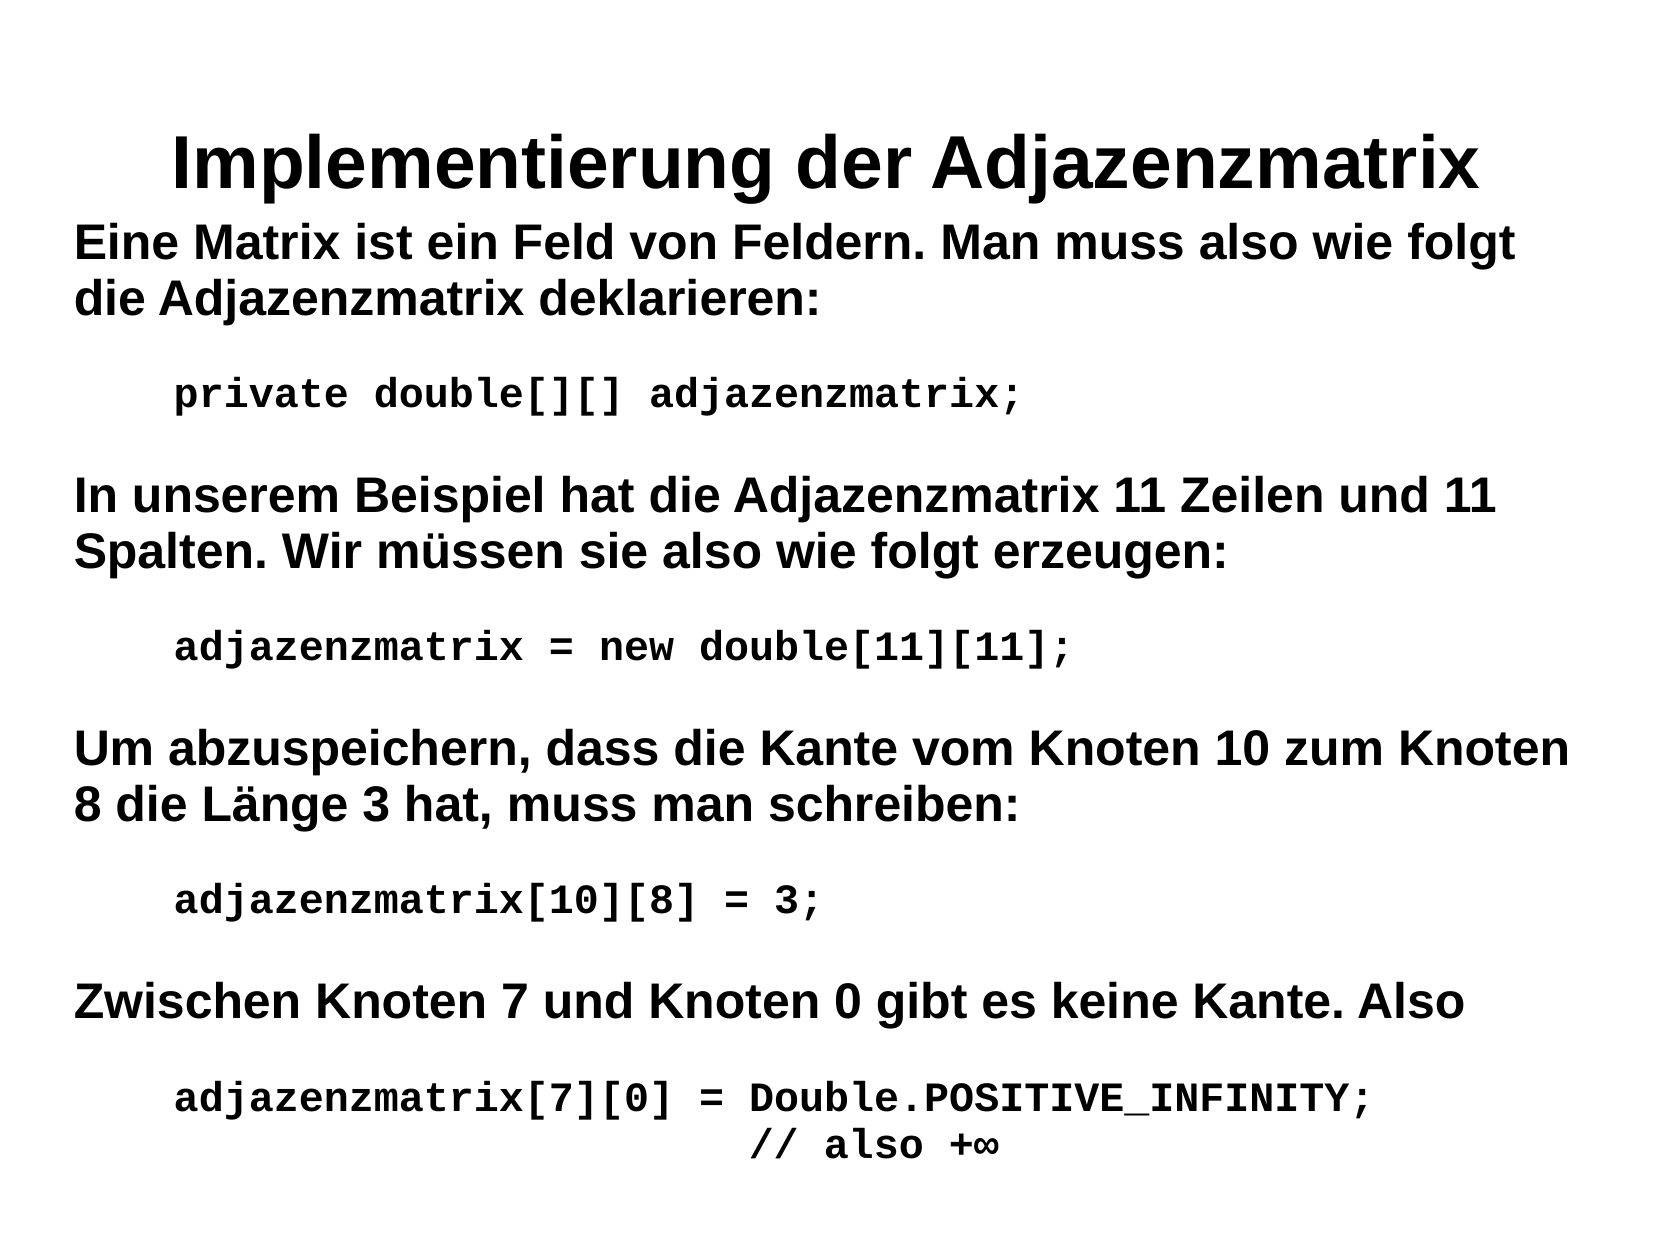

# Implementierung der Adjazenzmatrix
Eine Matrix ist ein Feld von Feldern. Man muss also wie folgt die Adjazenzmatrix deklarieren:
 private double[][] adjazenzmatrix;
In unserem Beispiel hat die Adjazenzmatrix 11 Zeilen und 11 Spalten. Wir müssen sie also wie folgt erzeugen:
 adjazenzmatrix = new double[11][11];
Um abzuspeichern, dass die Kante vom Knoten 10 zum Knoten 8 die Länge 3 hat, muss man schreiben:
 adjazenzmatrix[10][8] = 3;
Zwischen Knoten 7 und Knoten 0 gibt es keine Kante. Also
 adjazenzmatrix[7][0] = Double.POSITIVE_INFINITY;
 // also +∞